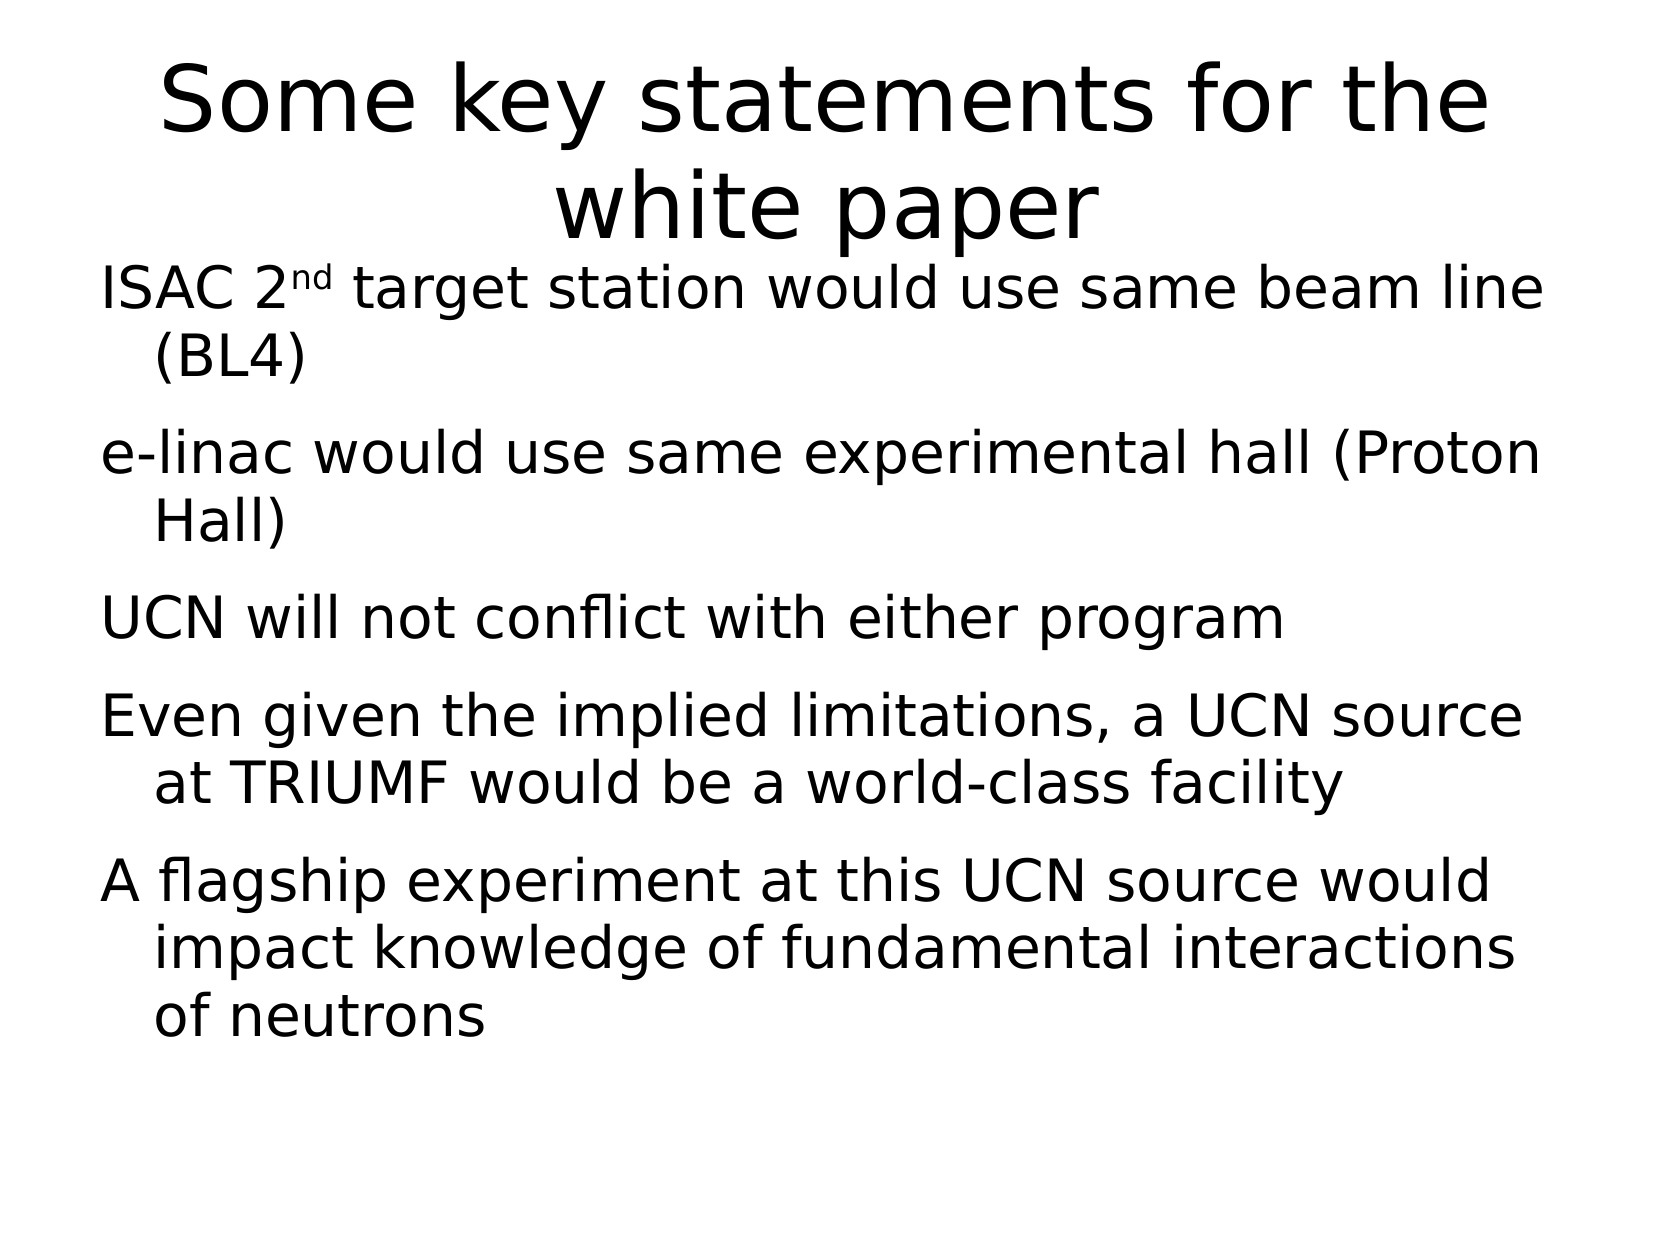

# Some key statements for the white paper
ISAC 2nd target station would use same beam line (BL4)
e-linac would use same experimental hall (Proton Hall)
UCN will not conflict with either program
Even given the implied limitations, a UCN source at TRIUMF would be a world-class facility
A flagship experiment at this UCN source would impact knowledge of fundamental interactions of neutrons